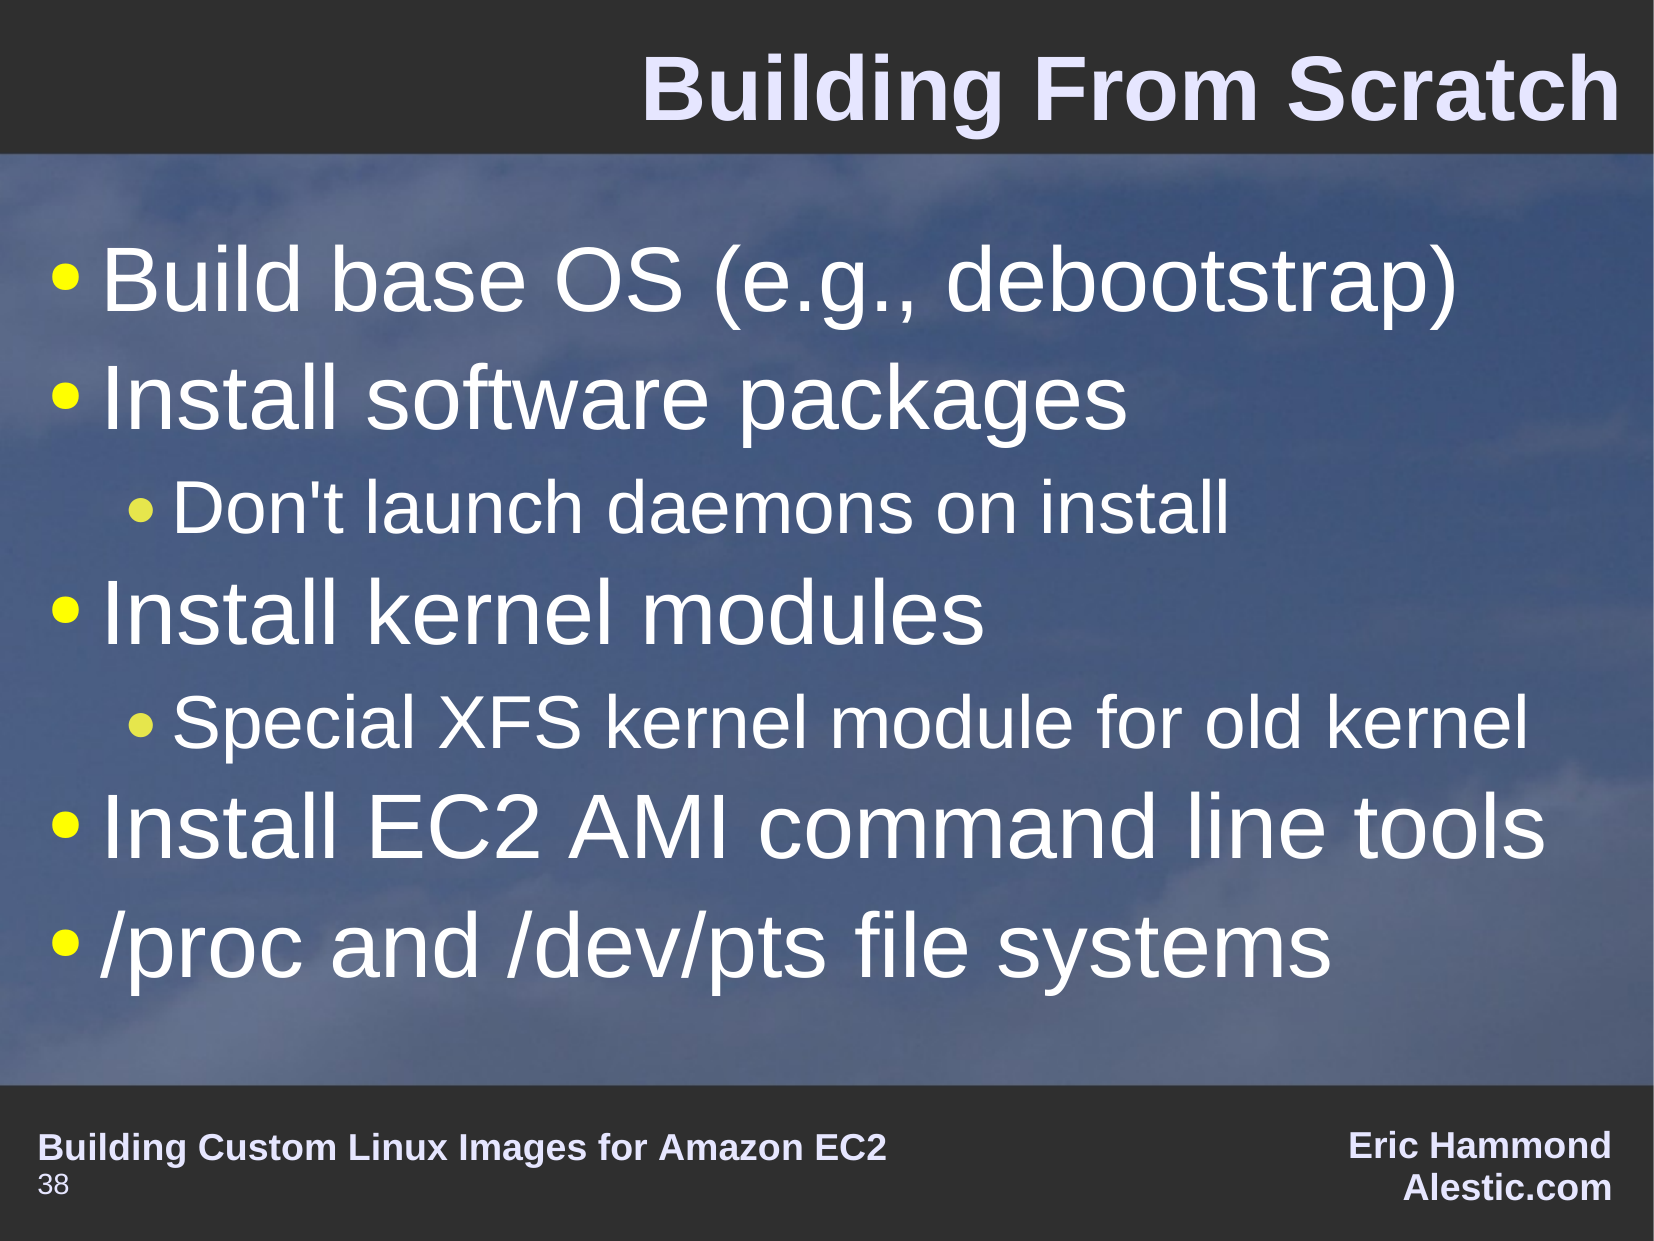

# Building From Scratch
Build base OS (e.g., debootstrap)
Install software packages
Don't launch daemons on install
Install kernel modules
Special XFS kernel module for old kernel
Install EC2 AMI command line tools
/proc and /dev/pts file systems
38
Eric Hammond
Alestic.com